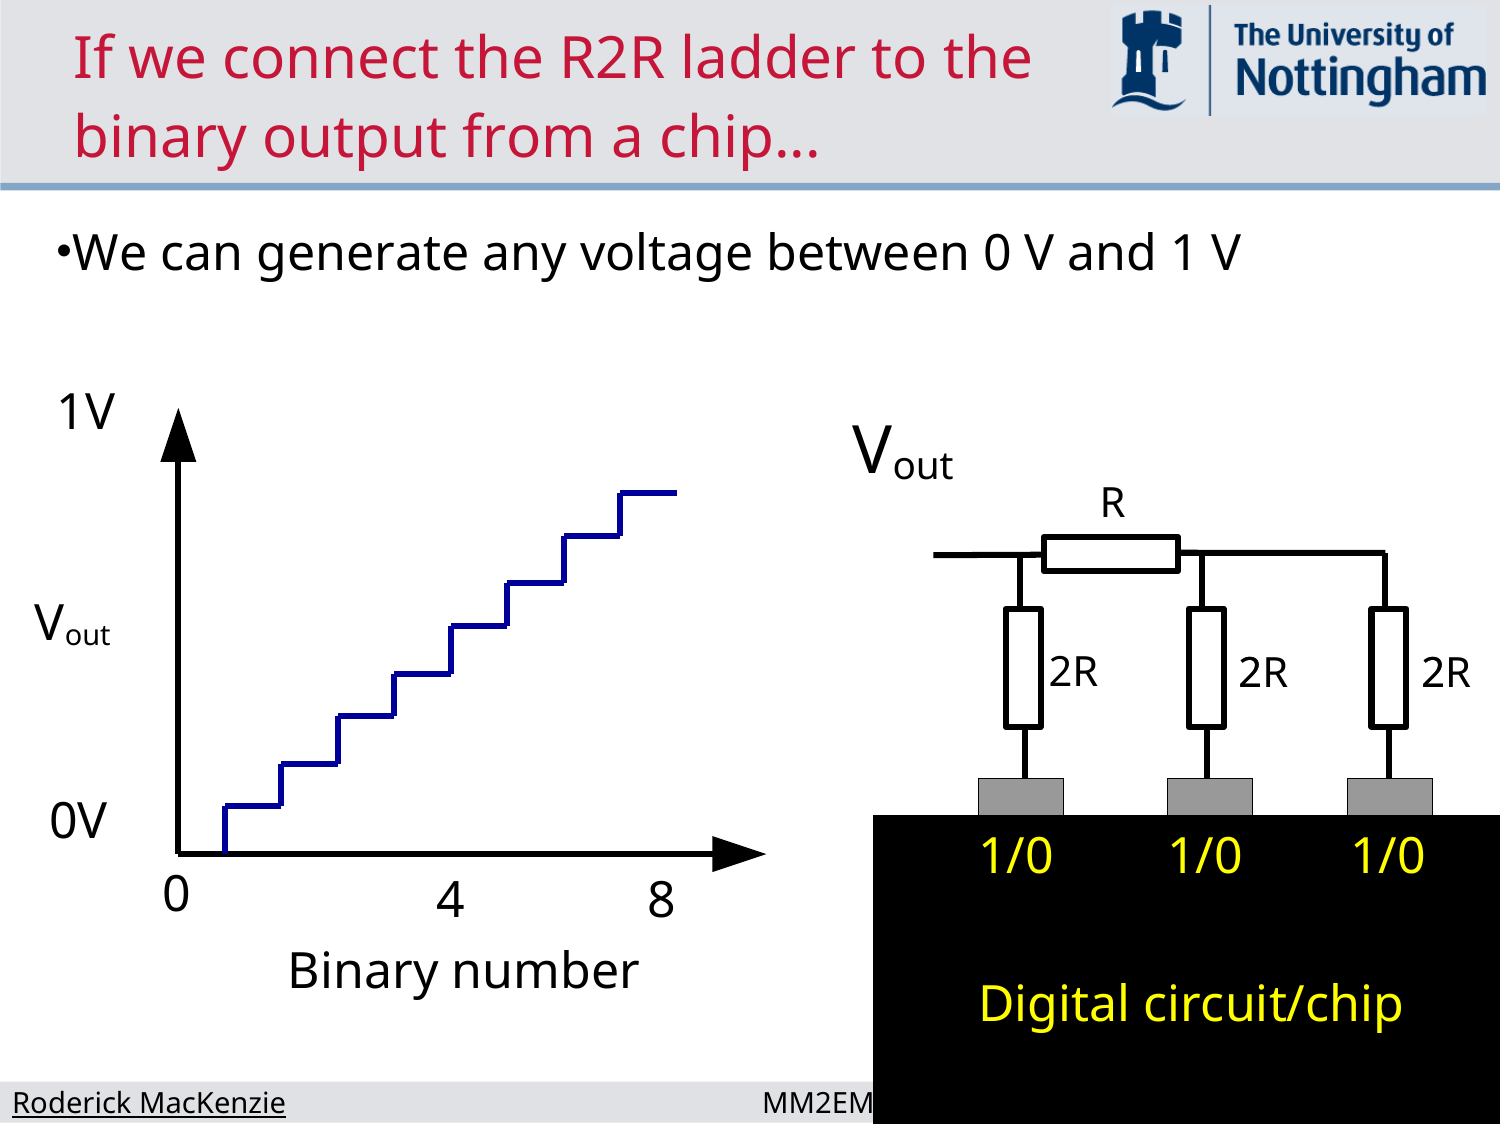

# If we connect the R2R ladder to the binary output from a chip...
We can generate any voltage between 0 V and 1 V
1V
Vout
0V
0
8
4
Binary number
Vout
R
2R
2
2
2R
2R
1/0
1/0
1/0
0V
Digital circuit/chip